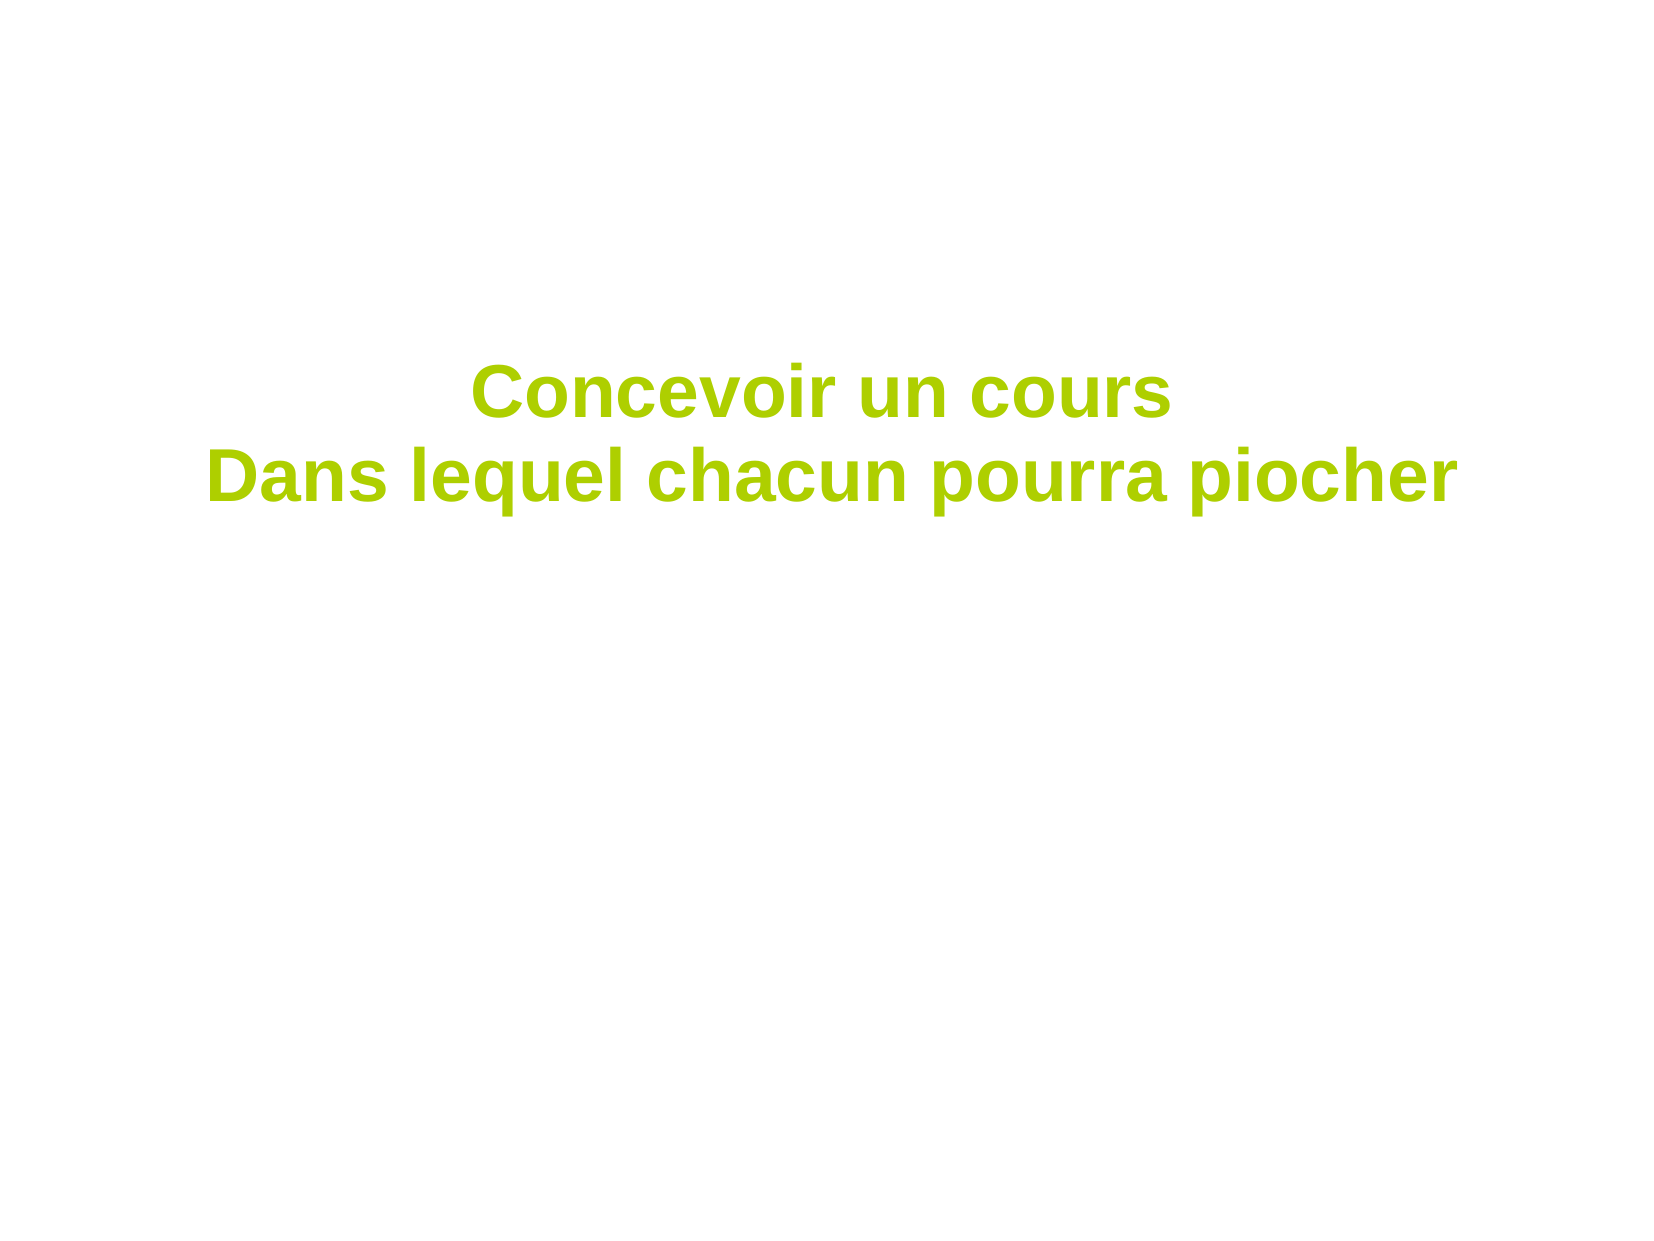

Concevoir un cours
Dans lequel chacun pourra piocher